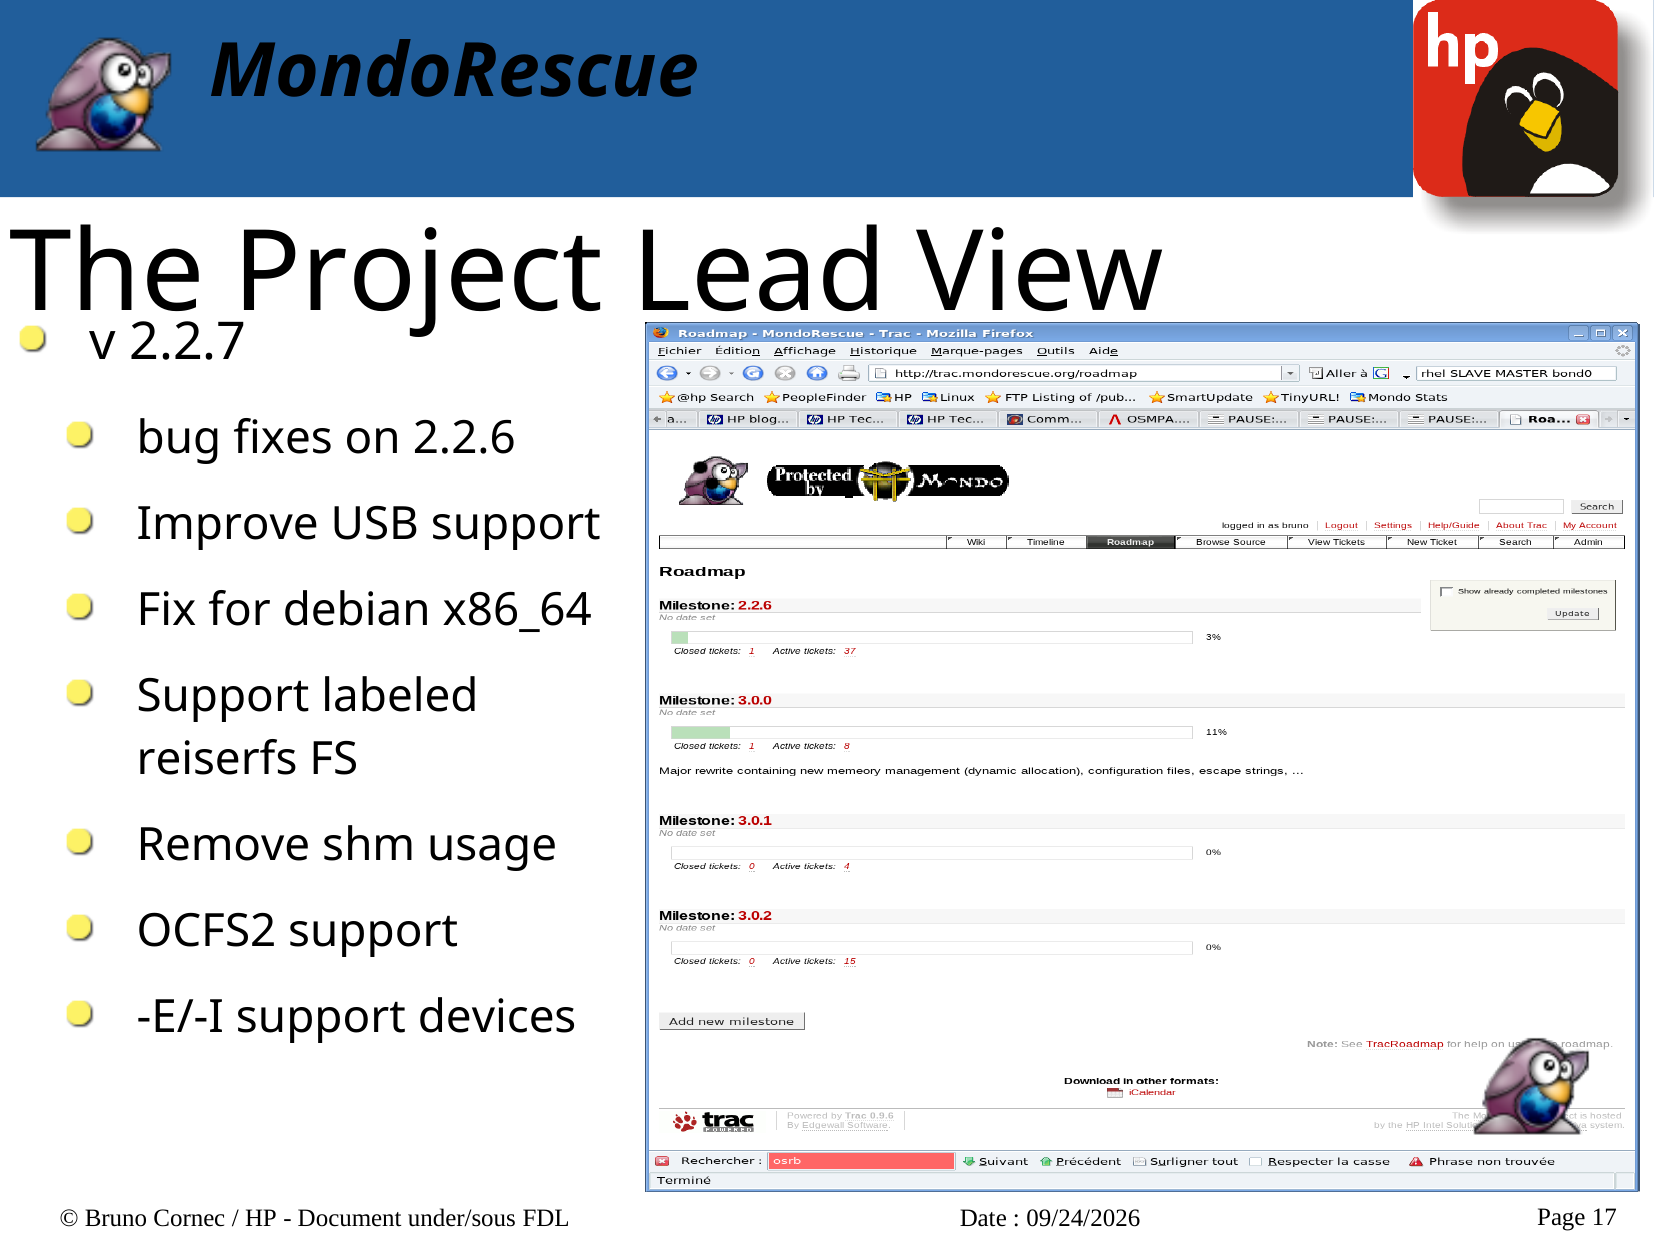

The Project Lead View
# v 2.2.7
bug fixes on 2.2.6
Improve USB support
Fix for debian x86_64
Support labeled reiserfs FS
Remove shm usage
OCFS2 support
-E/-I support devices